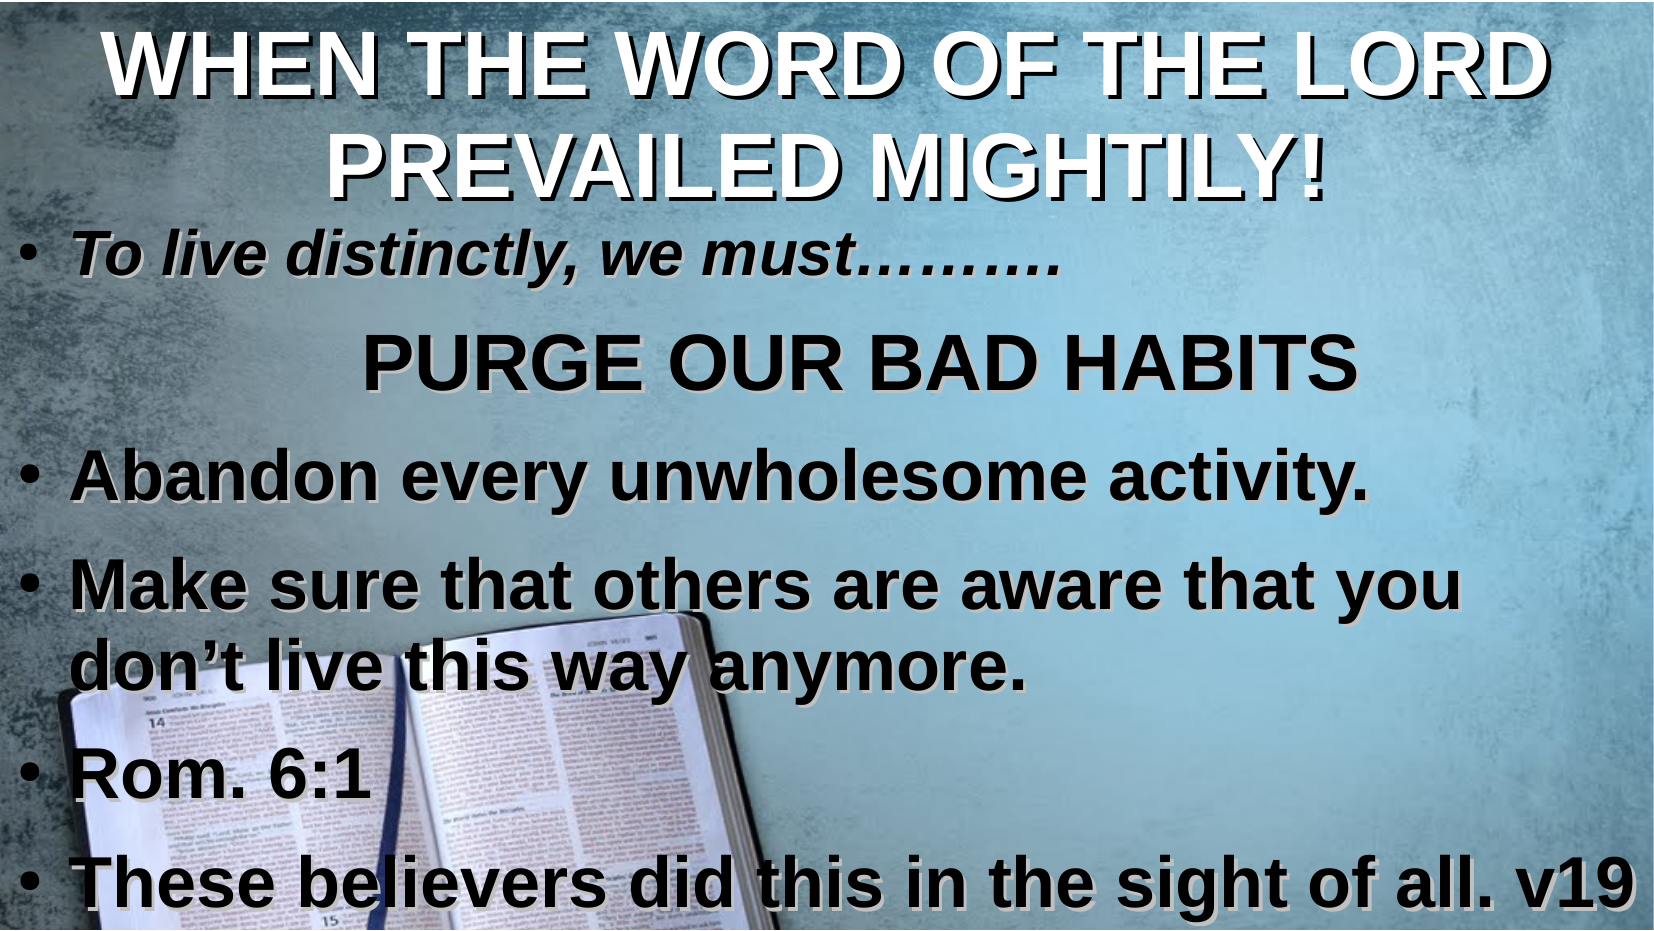

# WHEN THE WORD OF THE LORD PREVAILED MIGHTILY!
To live distinctly, we must……….
PURGE OUR BAD HABITS
Abandon every unwholesome activity.
Make sure that others are aware that you don’t live this way anymore.
Rom. 6:1
These believers did this in the sight of all. v19